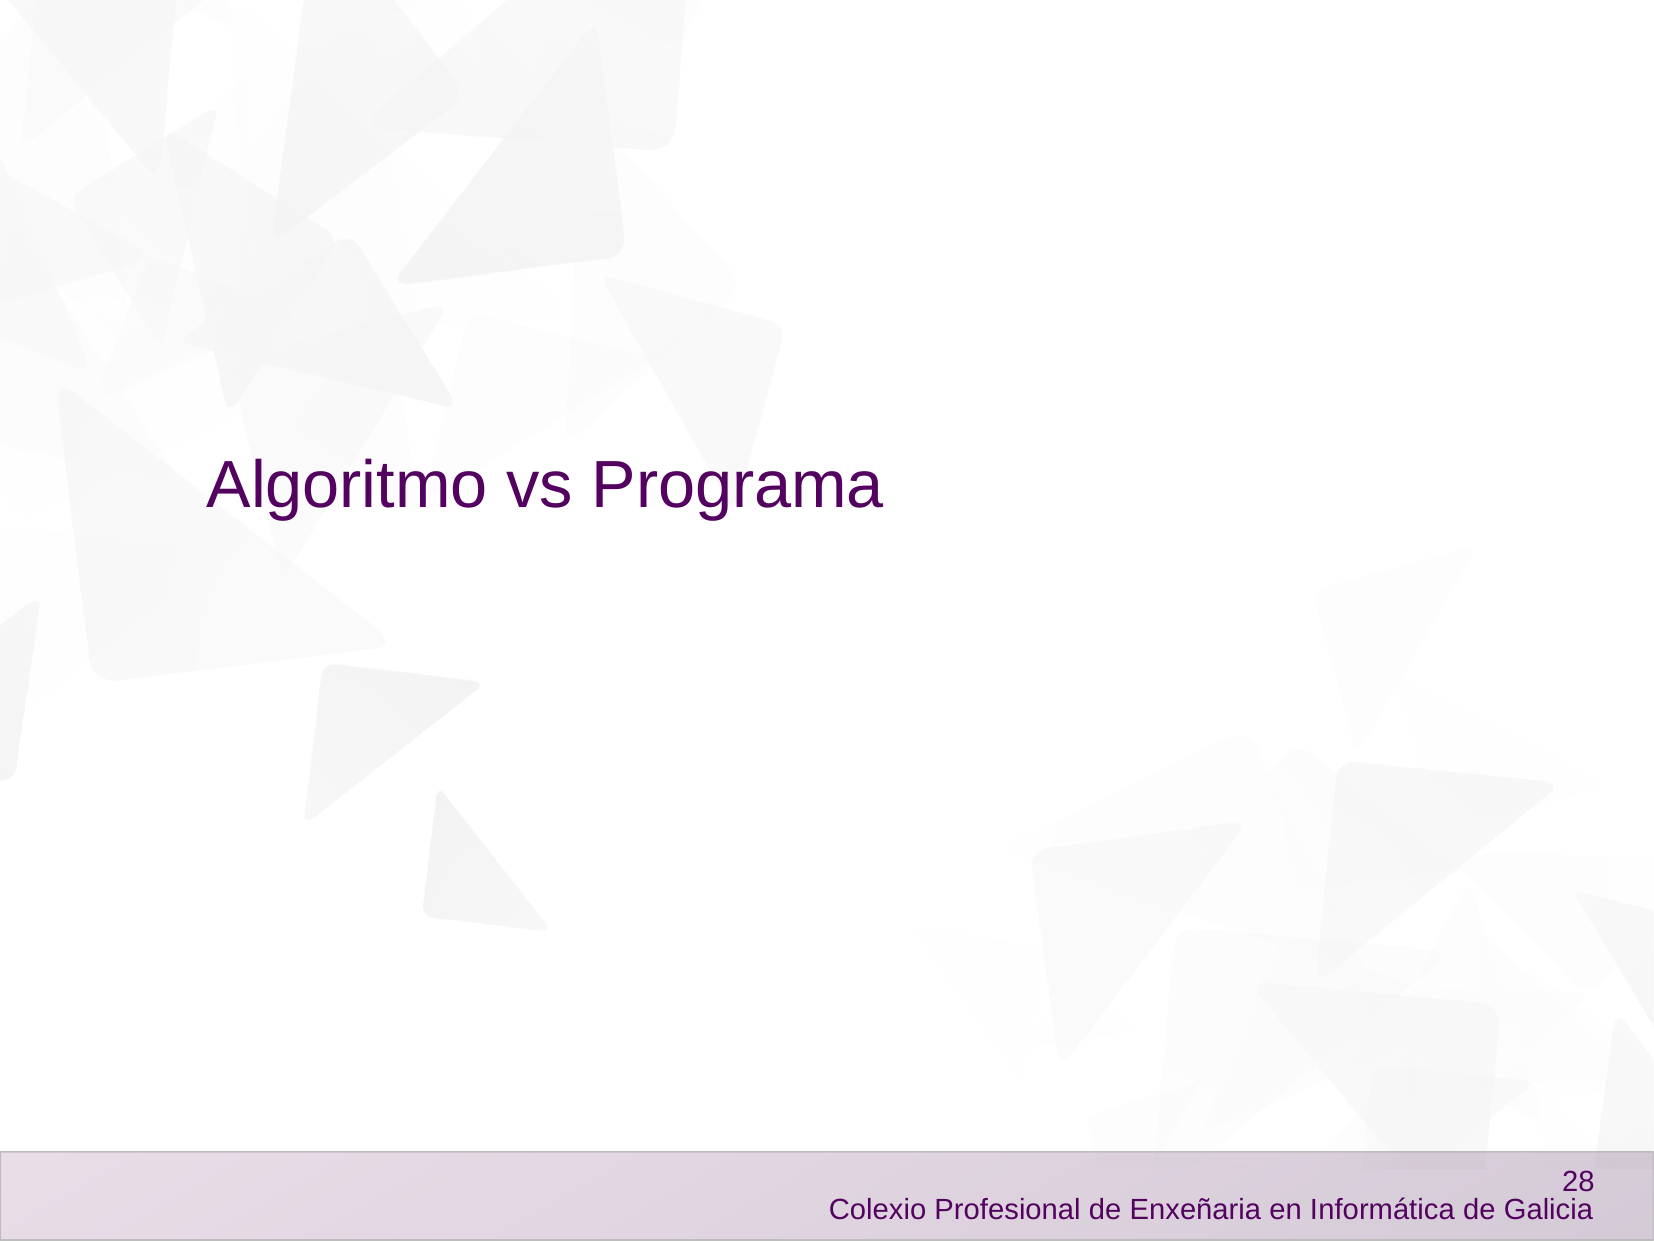

# Algoritmo vs Programa
28
Colexio Profesional de Enxeñaria en Informática de Galicia